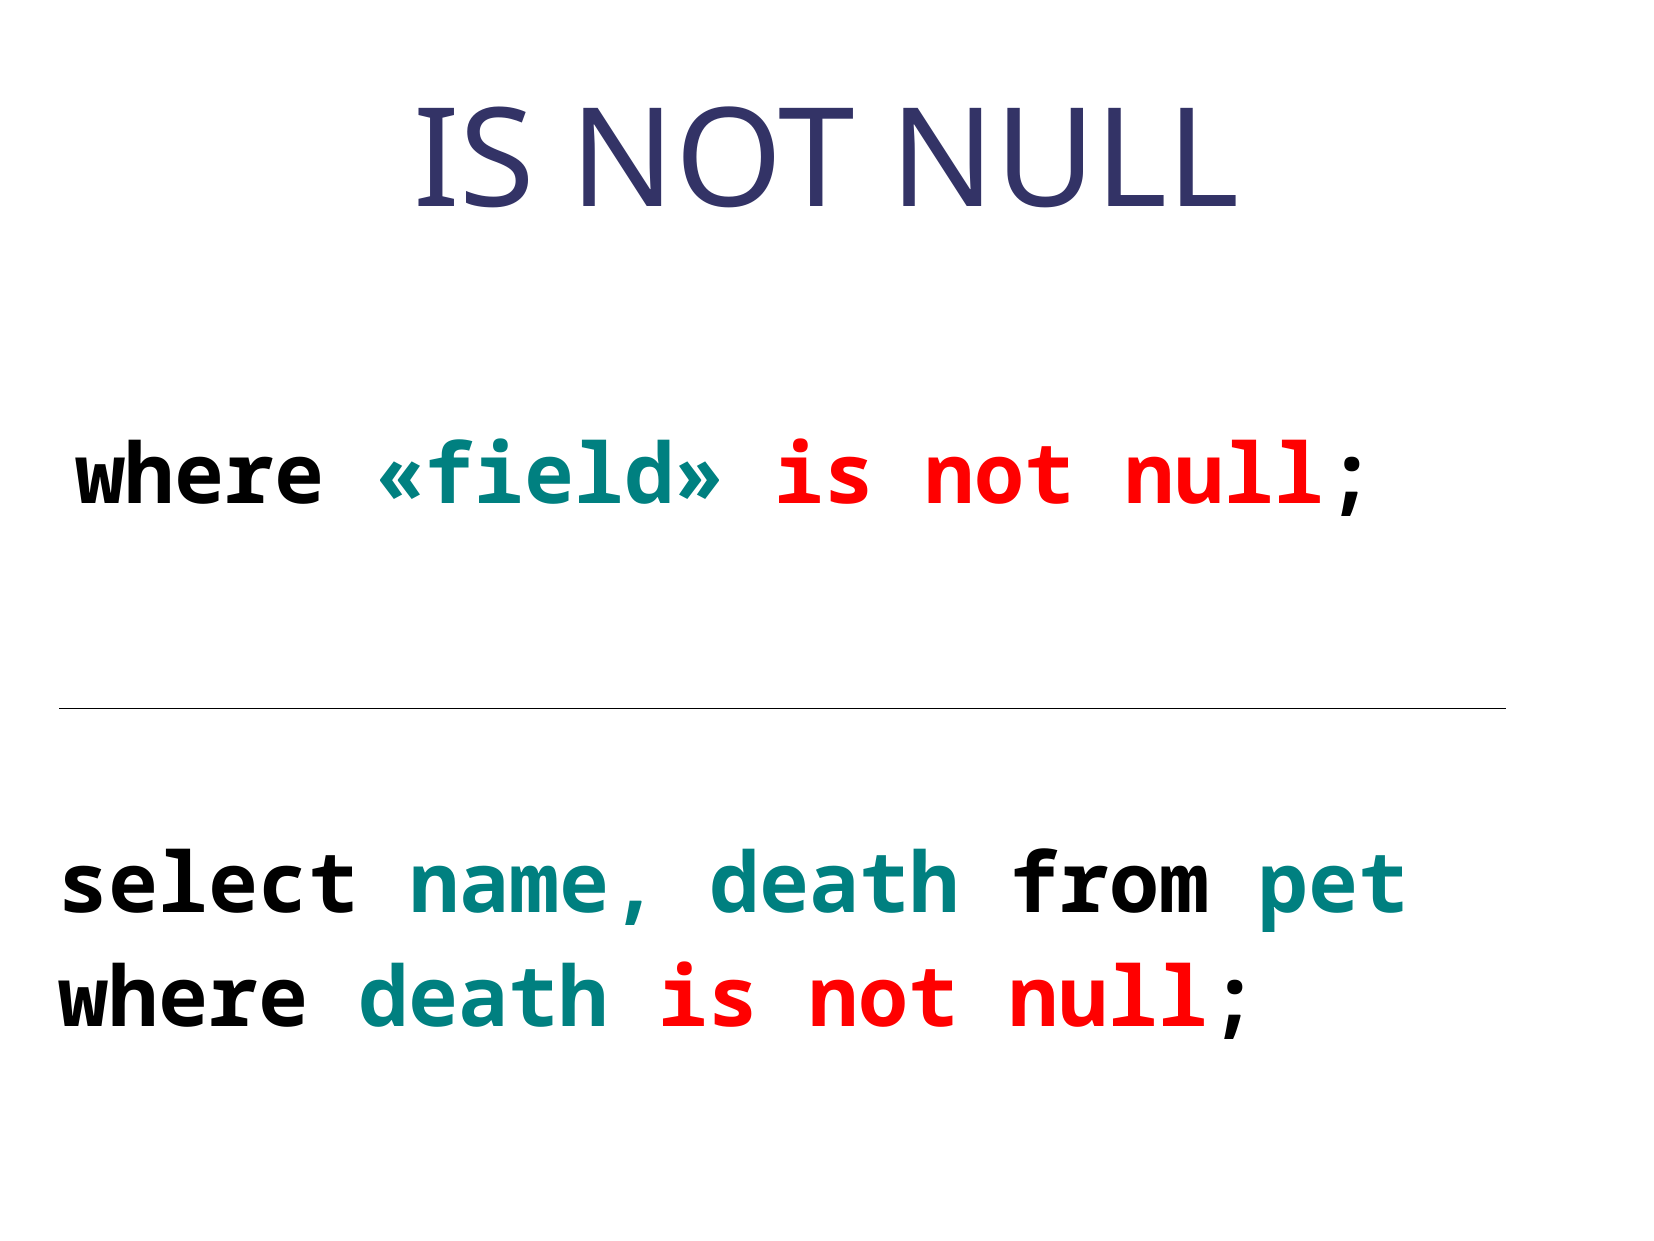

# IS NOT NULL
where «field» is not null;
select name, death from pet
where death is not null;